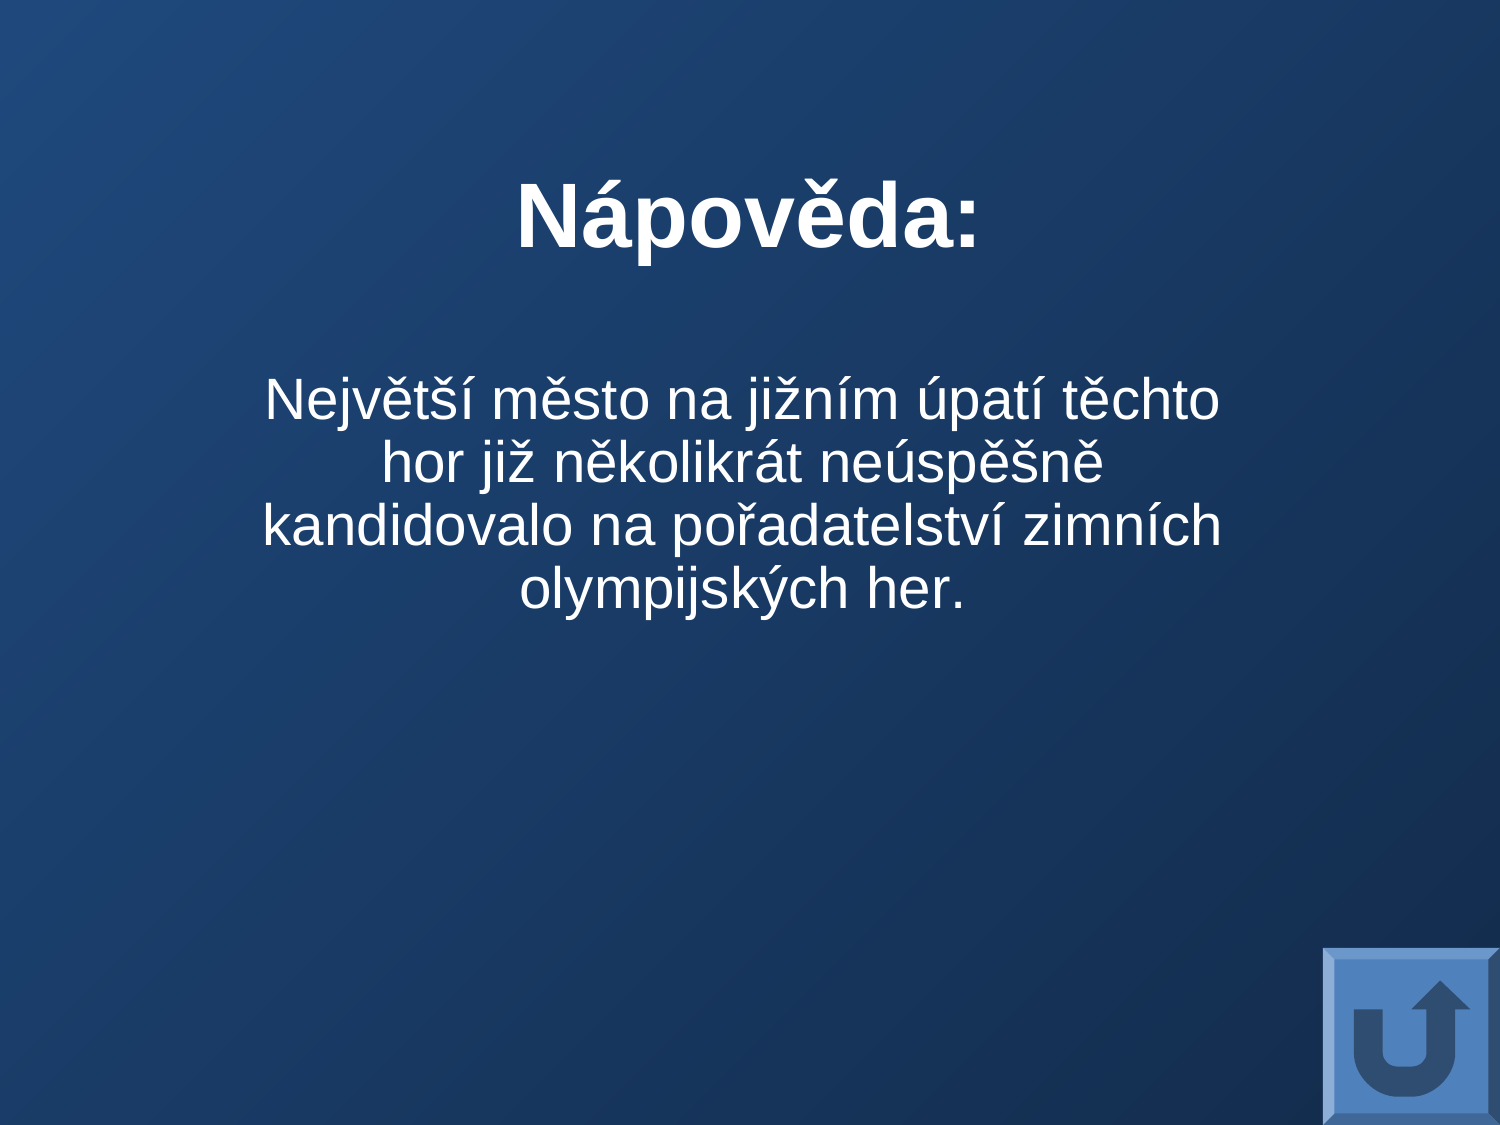

# Nápověda:
Největší město na jižním úpatí těchto hor již několikrát neúspěšně kandidovalo na pořadatelství zimních olympijských her.